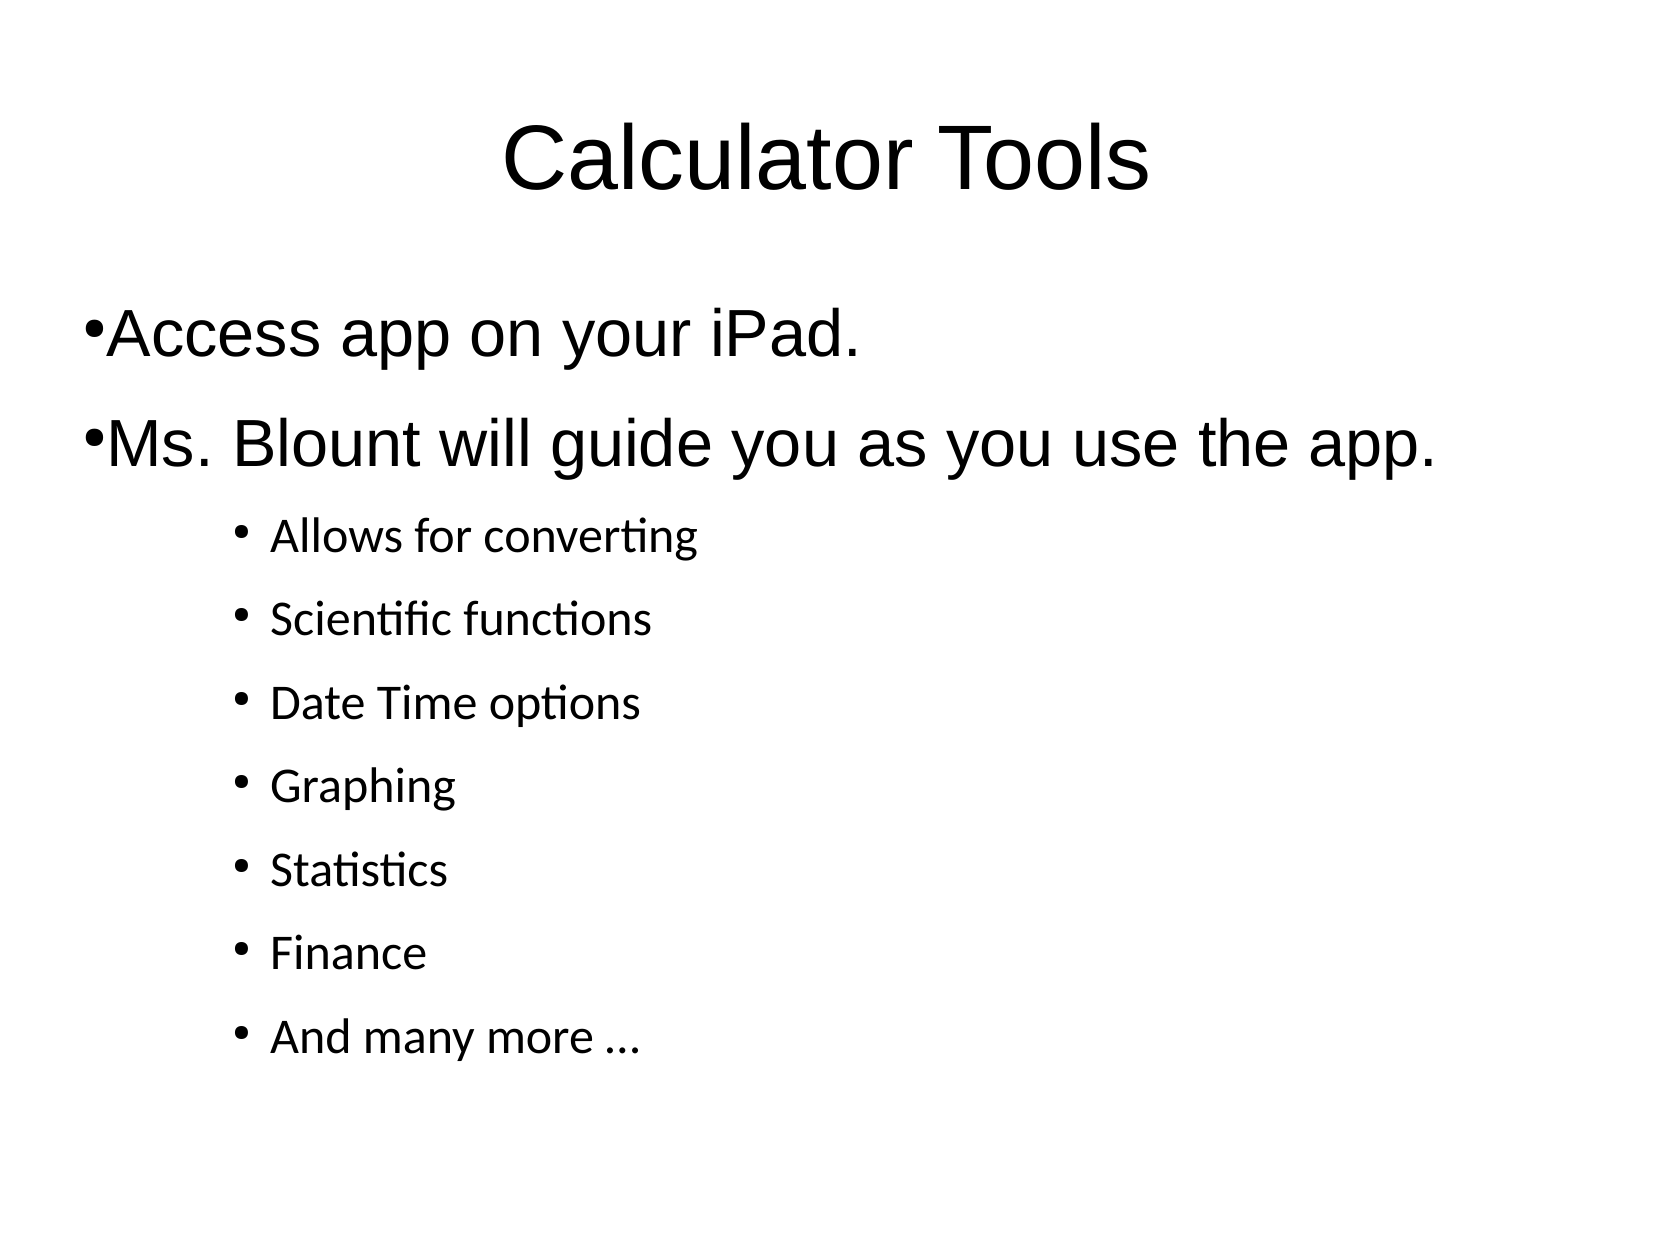

# Calculator Tools
Access app on your iPad.
Ms. Blount will guide you as you use the app.
Allows for converting
Scientific functions
Date Time options
Graphing
Statistics
Finance
And many more …